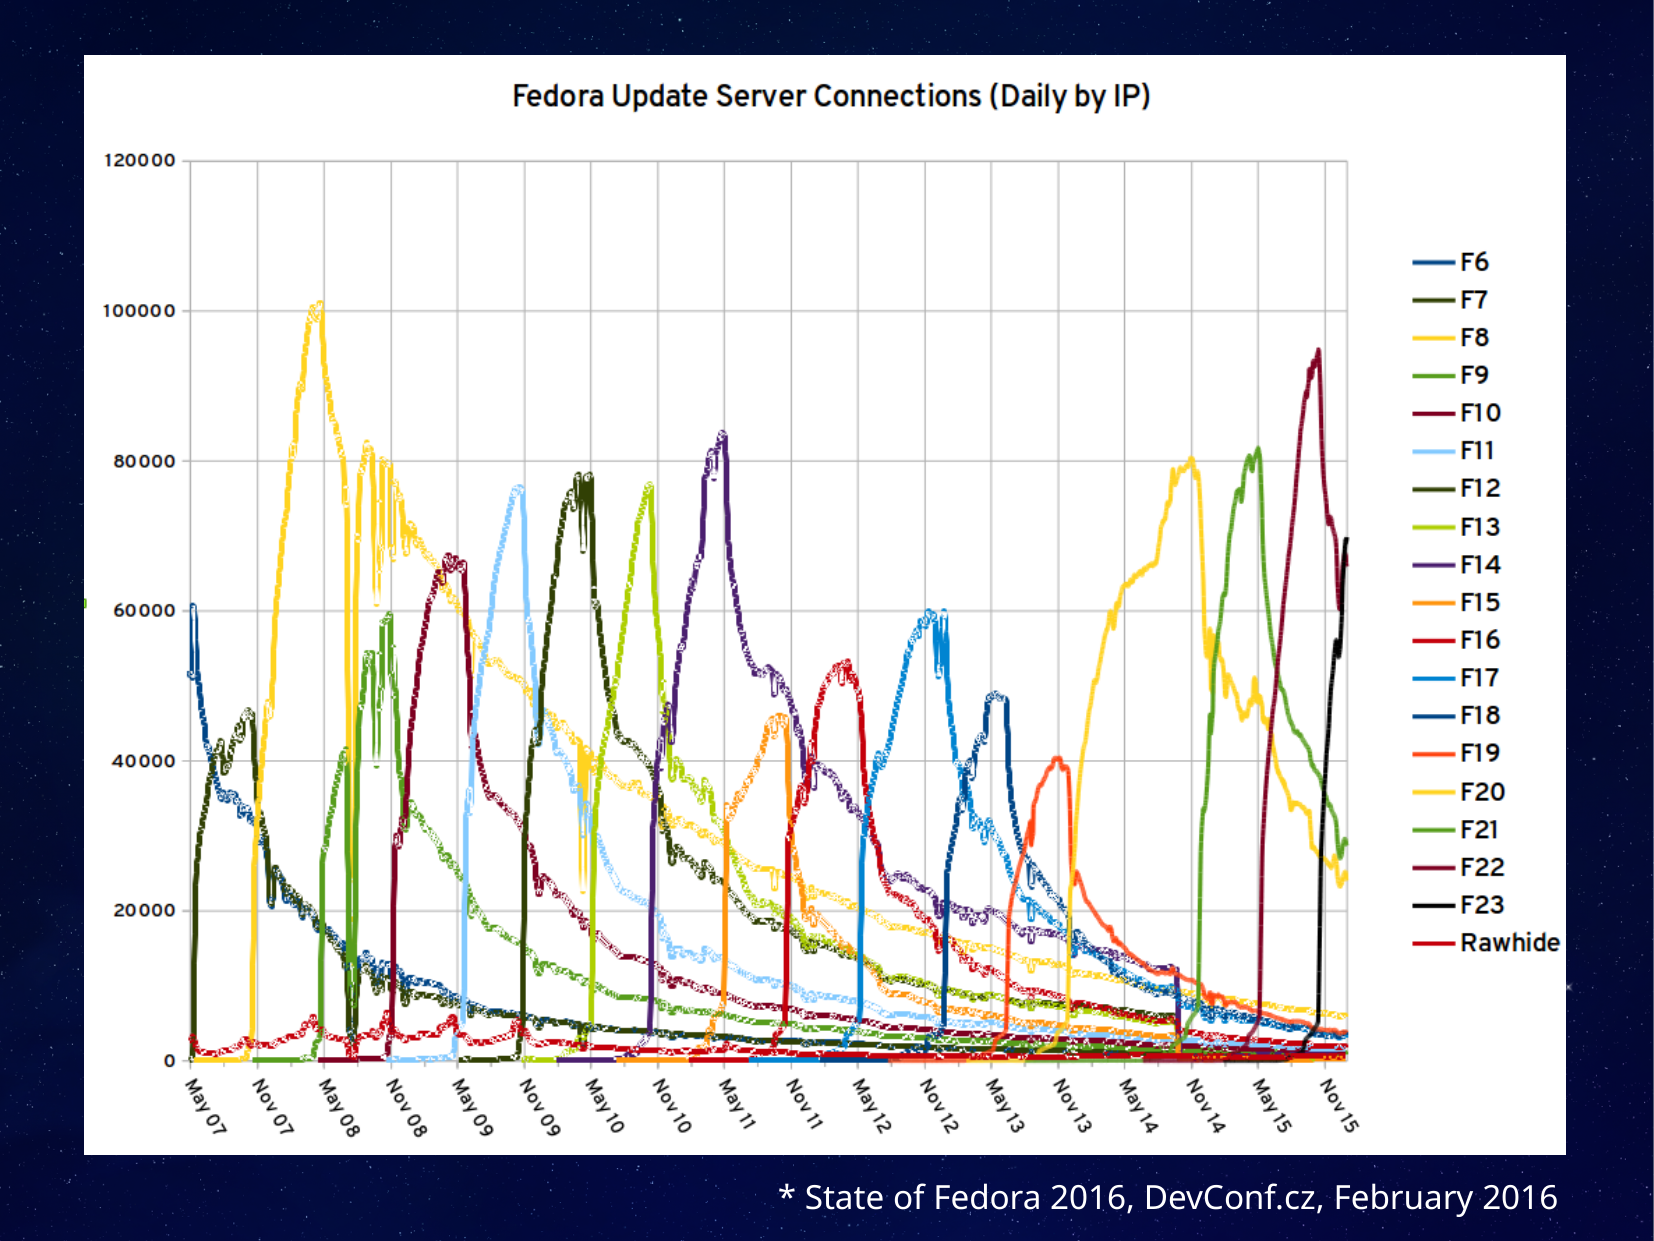

* State of Fedora 2016, DevConf.cz, February 2016